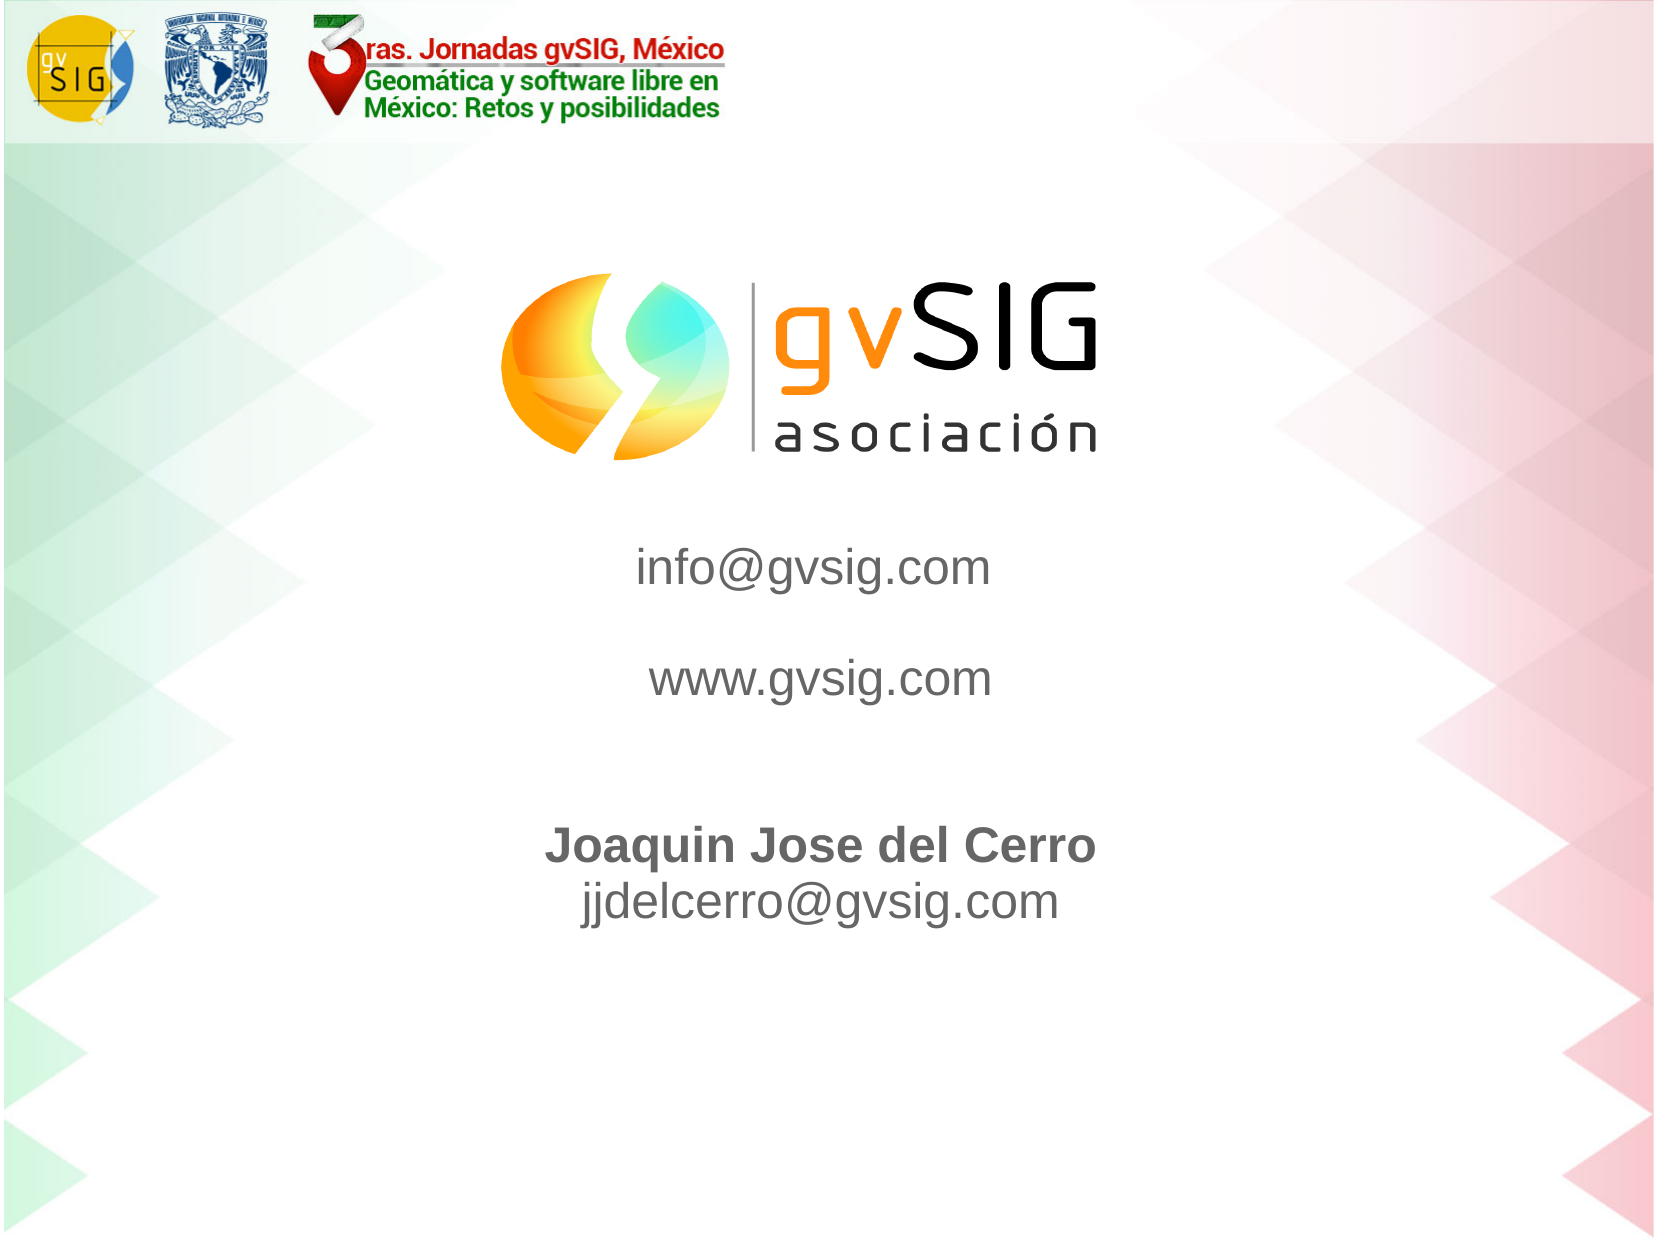

info@gvsig.com
www.gvsig.com
Joaquin Jose del Cerro
jjdelcerro@gvsig.com